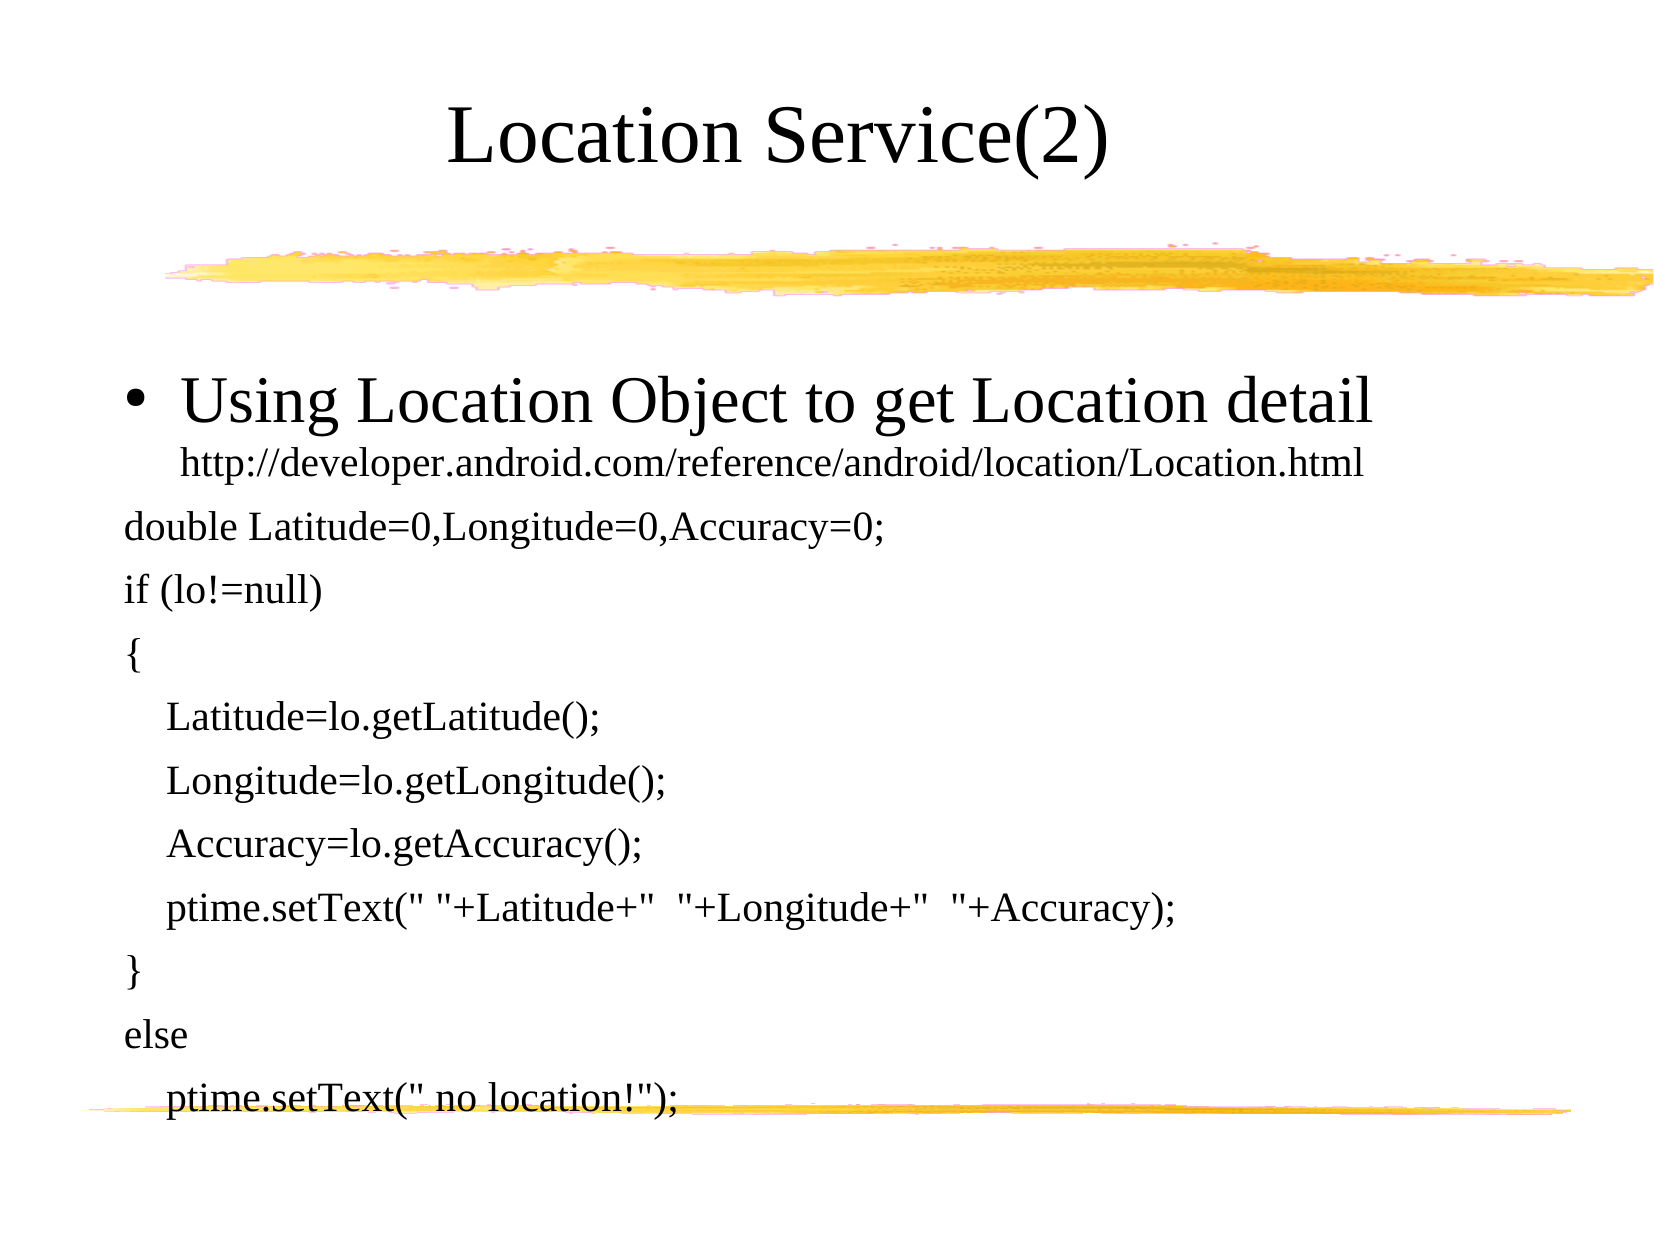

# Location Service(2)
Using Location Object to get Location detail
http://developer.android.com/reference/android/location/Location.html
double Latitude=0,Longitude=0,Accuracy=0;
if (lo!=null)
{
 Latitude=lo.getLatitude();
 Longitude=lo.getLongitude();
 Accuracy=lo.getAccuracy();
 ptime.setText(" "+Latitude+" "+Longitude+" "+Accuracy);
}
else
 ptime.setText(" no location!");